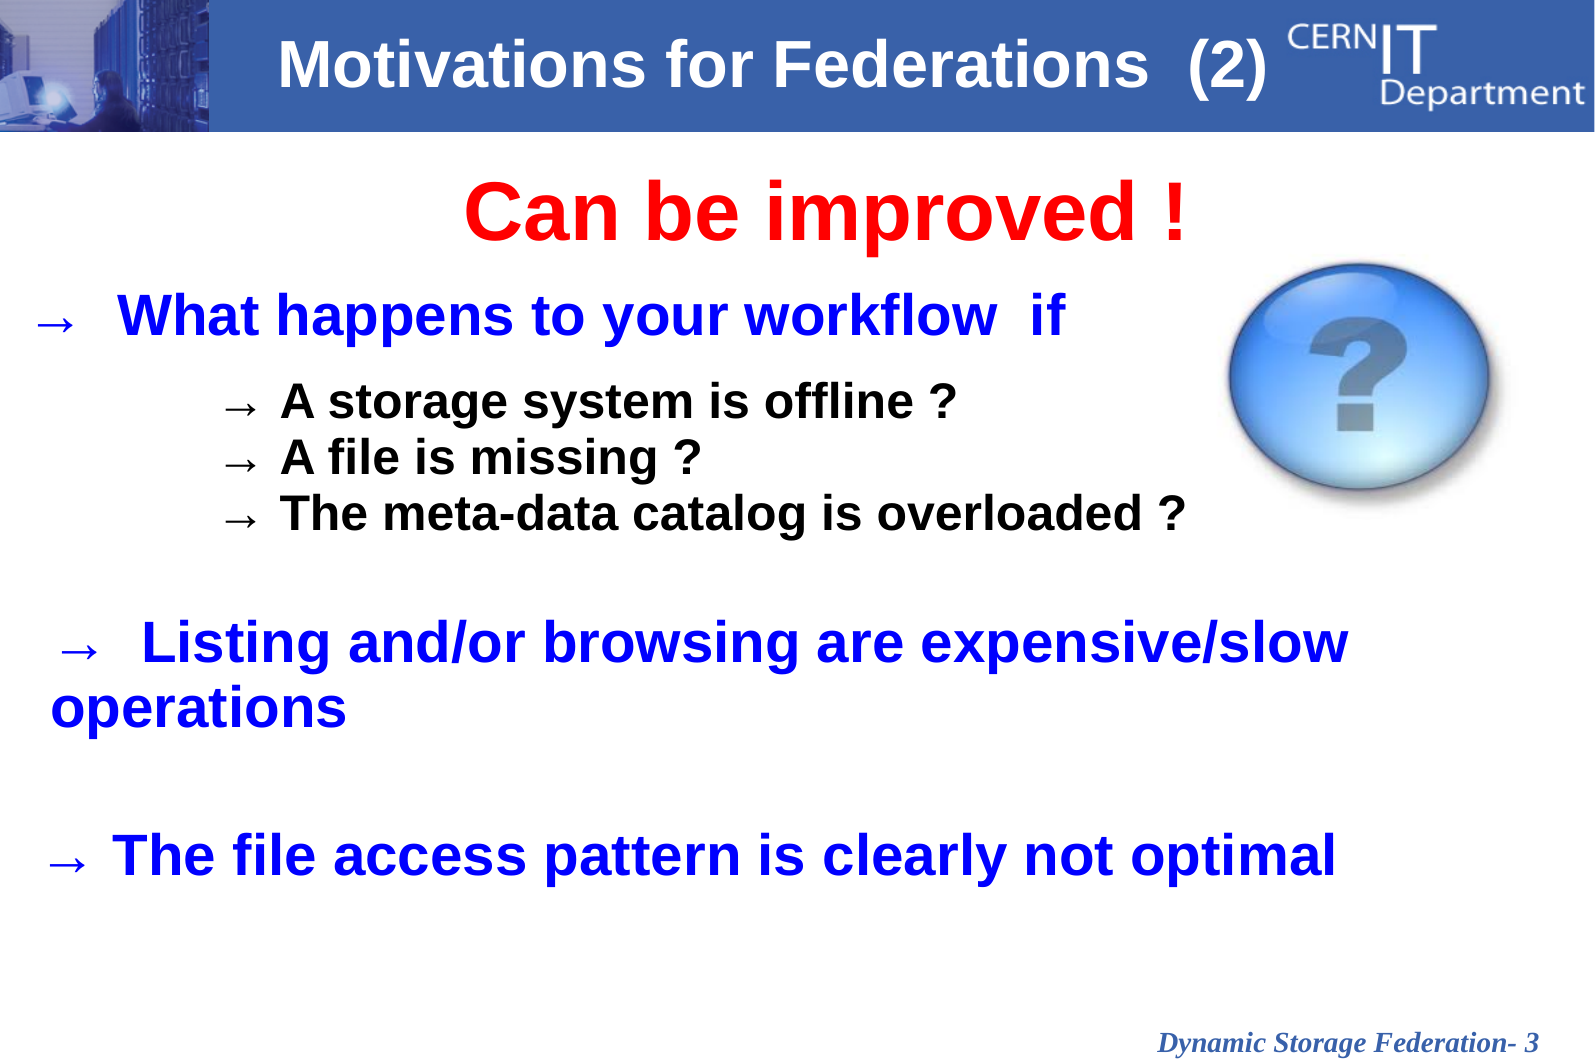

# Motivations for Federations (2)
Can be improved !
→ What happens to your workflow if
→ A storage system is offline ?
→ A file is missing ?
→ The meta-data catalog is overloaded ?
→ Listing and/or browsing are expensive/slow operations
→ The file access pattern is clearly not optimal